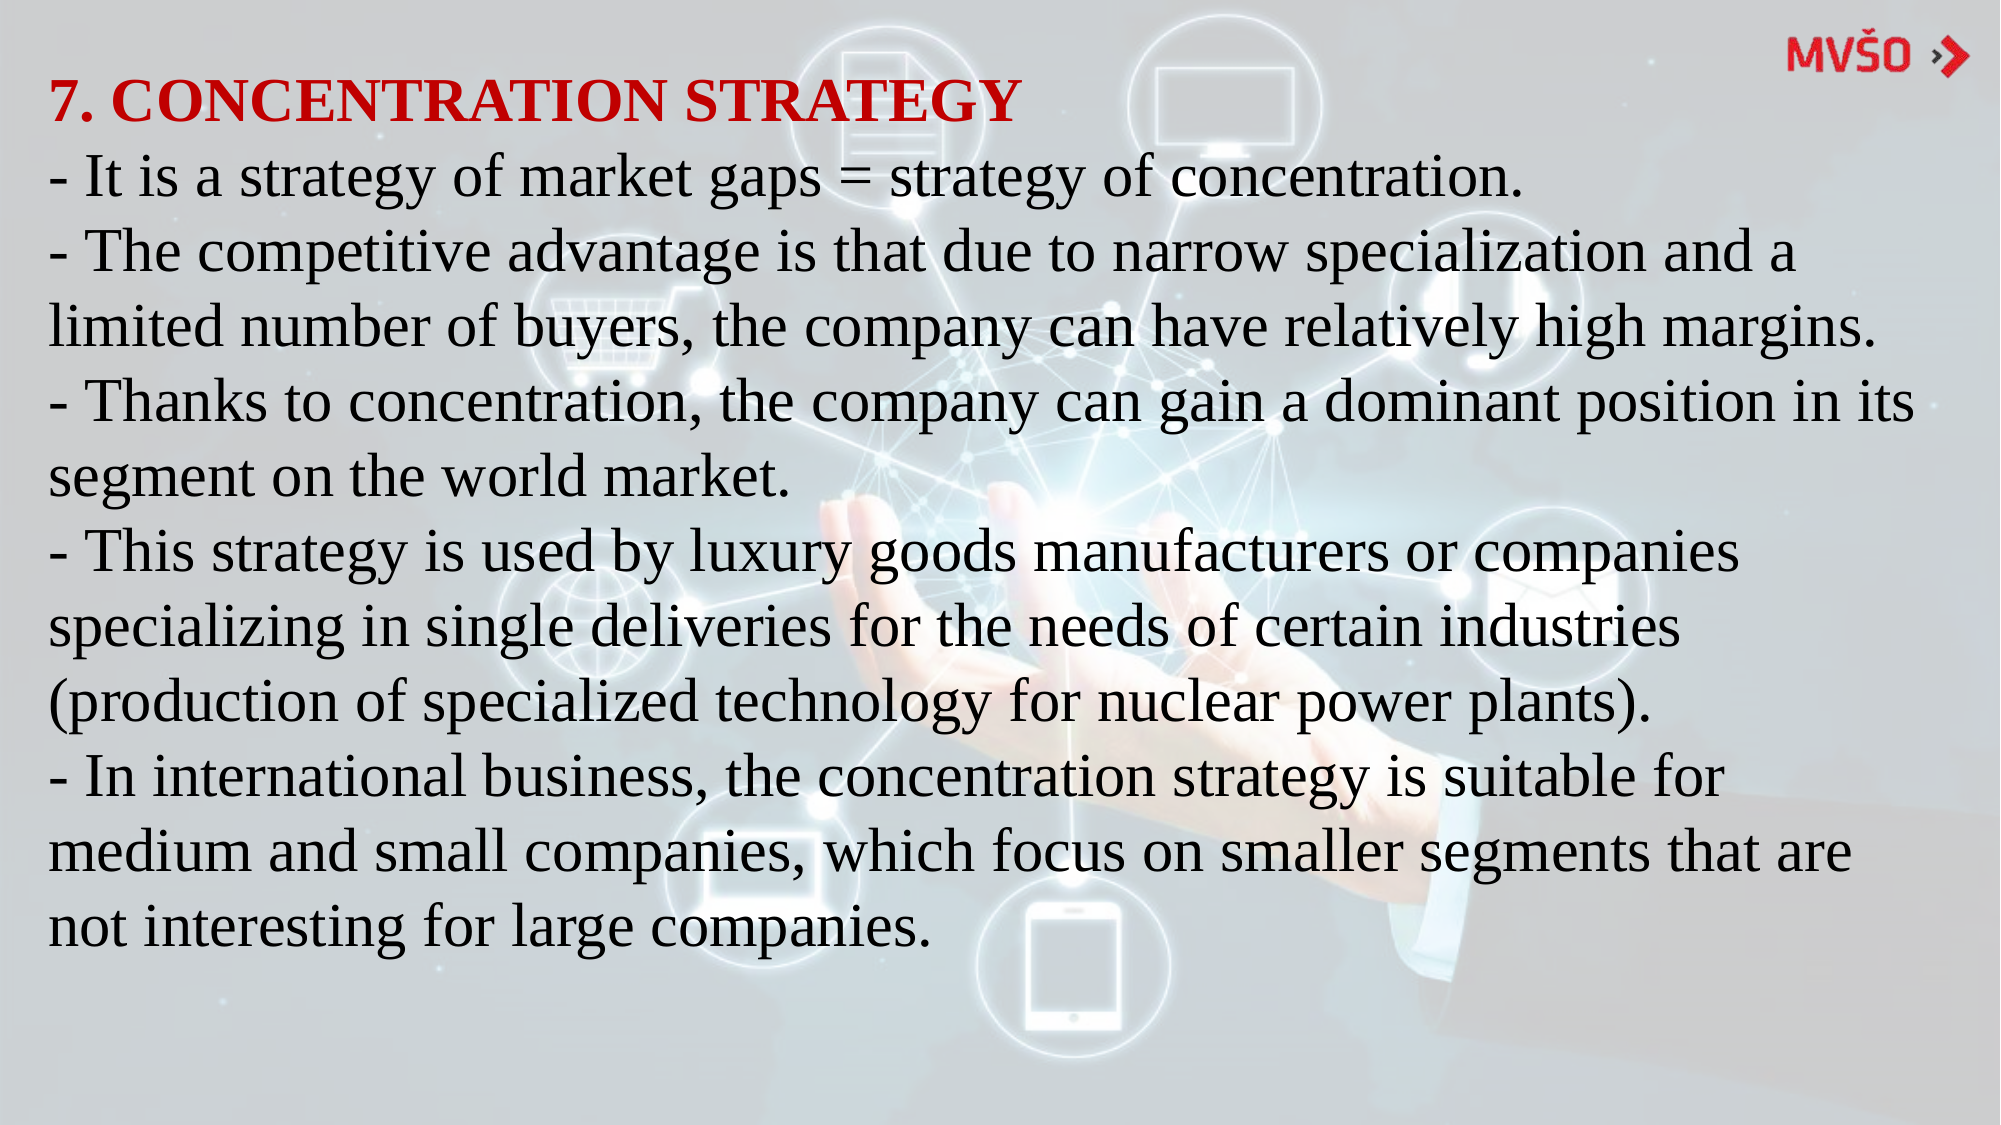

7. CONCENTRATION STRATEGY
- It is a strategy of market gaps = strategy of concentration.
- The competitive advantage is that due to narrow specialization and a limited number of buyers, the company can have relatively high margins.
- Thanks to concentration, the company can gain a dominant position in its segment on the world market.
- This strategy is used by luxury goods manufacturers or companies specializing in single deliveries for the needs of certain industries (production of specialized technology for nuclear power plants).
- In international business, the concentration strategy is suitable for medium and small companies, which focus on smaller segments that are not interesting for large companies.